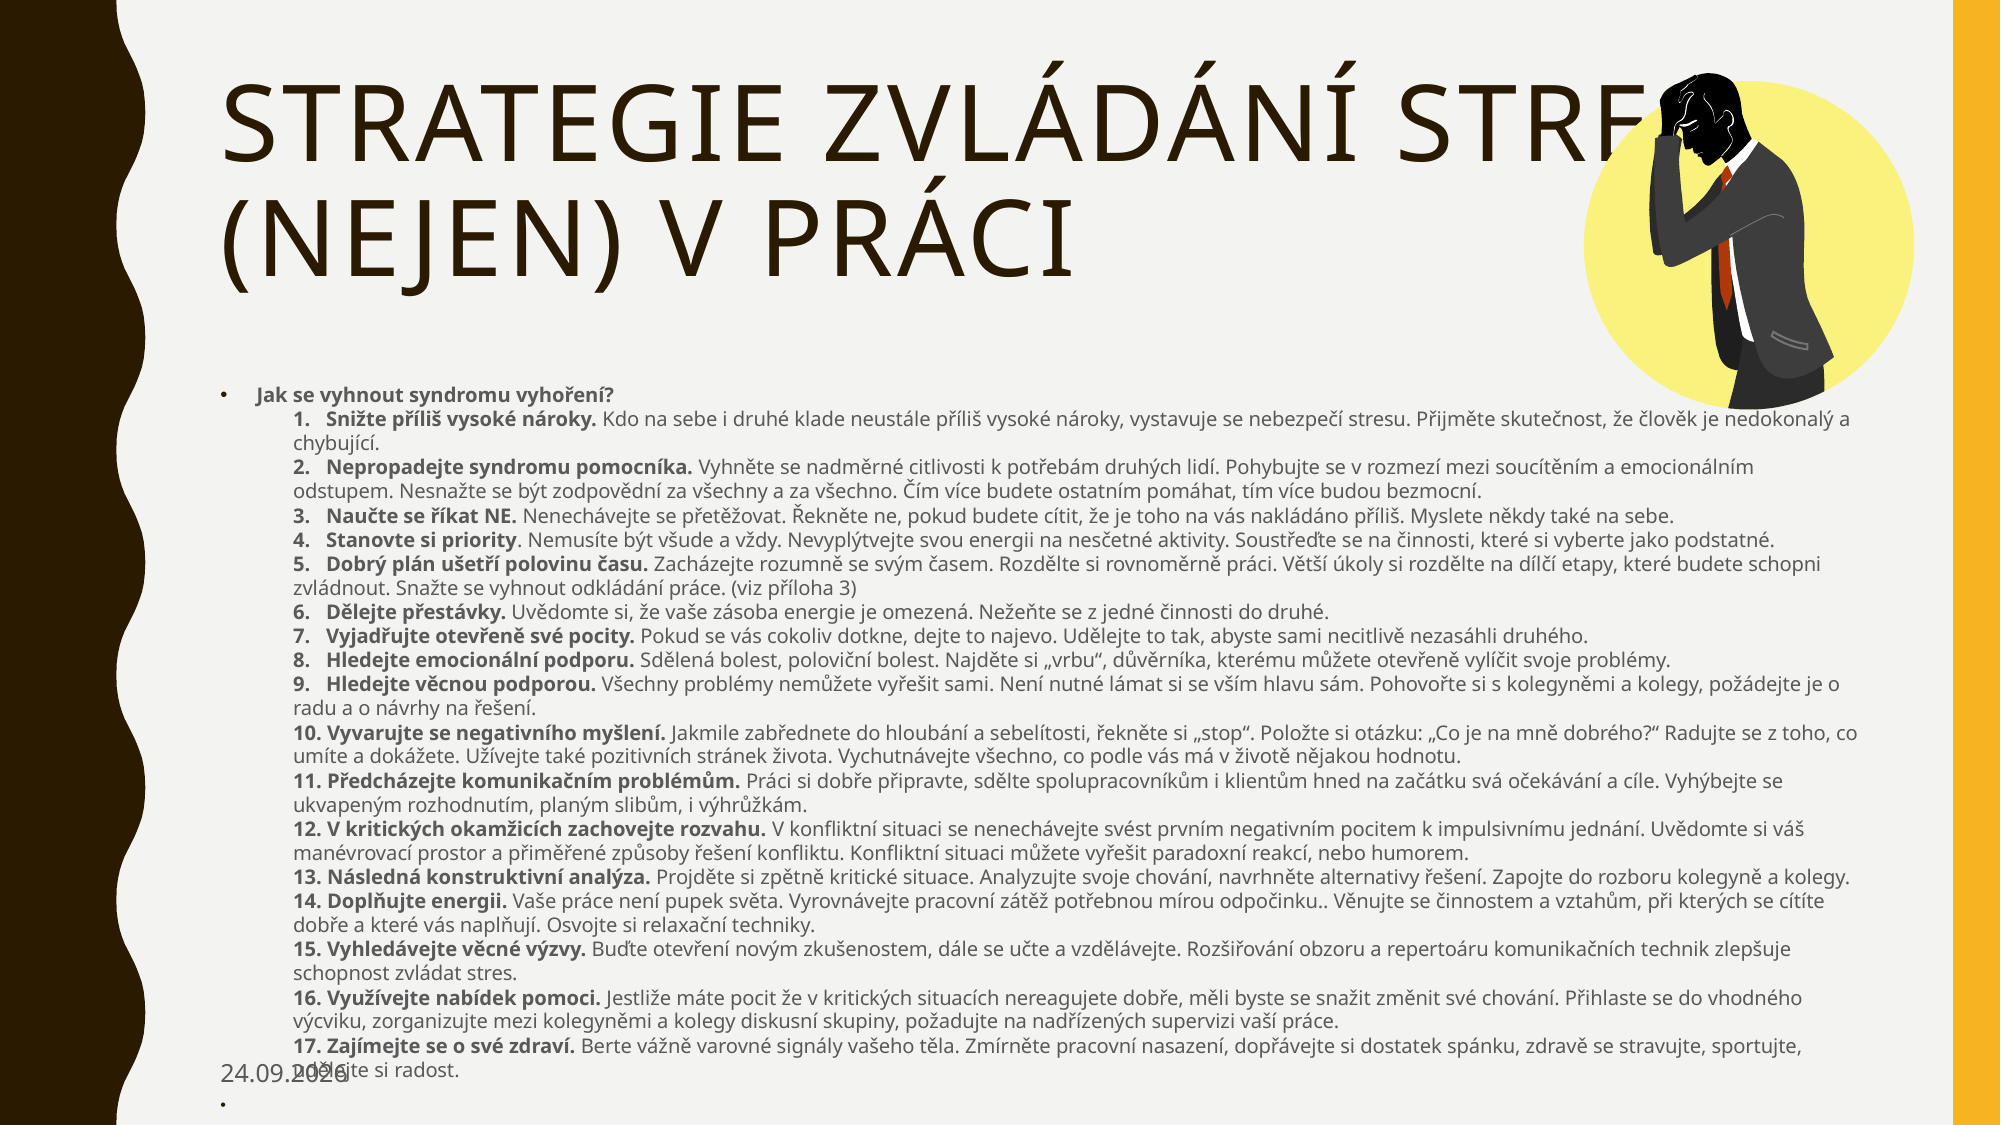

# Strategie zvládání stresu (nejen) v práci
Jak se vyhnout syndromu vyhoření?
1.   Snižte příliš vysoké nároky. Kdo na sebe i druhé klade neustále příliš vysoké nároky, vystavuje se nebezpečí stresu. Přijměte skutečnost, že člověk je nedokonalý a chybující.
2.   Nepropadejte syndromu pomocníka. Vyhněte se nadměrné citlivosti k potřebám druhých lidí. Pohybujte se v rozmezí mezi soucítěním a emocionálním odstupem. Nesnažte se být zodpovědní za všechny a za všechno. Čím více budete ostatním pomáhat, tím více budou bezmocní.
3.   Naučte se říkat NE. Nenechávejte se přetěžovat. Řekněte ne, pokud budete cítit, že je toho na vás nakládáno příliš. Myslete někdy také na sebe.
4.   Stanovte si priority. Nemusíte být všude a vždy. Nevyplýtvejte svou energii na nesčetné aktivity. Soustřeďte se na činnosti, které si vyberte jako podstatné.
5.   Dobrý plán ušetří polovinu času. Zacházejte rozumně se svým časem. Rozdělte si rovnoměrně práci. Větší úkoly si rozdělte na dílčí etapy, které budete schopni zvládnout. Snažte se vyhnout odkládání práce. (viz příloha 3)
6.   Dělejte přestávky. Uvědomte si, že vaše zásoba energie je omezená. Nežeňte se z jedné činnosti do druhé.
7.   Vyjadřujte otevřeně své pocity. Pokud se vás cokoliv dotkne, dejte to najevo. Udělejte to tak, abyste sami necitlivě nezasáhli druhého.
8.   Hledejte emocionální podporu. Sdělená bolest, poloviční bolest. Najděte si „vrbu“, důvěrníka, kterému můžete otevřeně vylíčit svoje problémy.
9.   Hledejte věcnou podporou. Všechny problémy nemůžete vyřešit sami. Není nutné lámat si se vším hlavu sám. Pohovořte si s kolegyněmi a kolegy, požádejte je o radu a o návrhy na řešení.
10. Vyvarujte se negativního myšlení. Jakmile zabřednete do hloubání a sebelítosti, řekněte si „stop“. Položte si otázku: „Co je na mně dobrého?“ Radujte se z toho, co umíte a dokážete. Užívejte také pozitivních stránek života. Vychutnávejte všechno, co podle vás má v životě nějakou hodnotu.
11. Předcházejte komunikačním problémům. Práci si dobře připravte, sdělte spolupracovníkům i klientům hned na začátku svá očekávání a cíle. Vyhýbejte se ukvapeným rozhodnutím, planým slibům, i výhrůžkám.
12. V kritických okamžicích zachovejte rozvahu. V konfliktní situaci se nenechávejte svést prvním negativním pocitem k impulsivnímu jednání. Uvědomte si váš manévrovací prostor a přiměřené způsoby řešení konfliktu. Konfliktní situaci můžete vyřešit paradoxní reakcí, nebo humorem.
13. Následná konstruktivní analýza. Projděte si zpětně kritické situace. Analyzujte svoje chování, navrhněte alternativy řešení. Zapojte do rozboru kolegyně a kolegy.
14. Doplňujte energii. Vaše práce není pupek světa. Vyrovnávejte pracovní zátěž potřebnou mírou odpočinku.. Věnujte se činnostem a vztahům, při kterých se cítíte dobře a které vás naplňují. Osvojte si relaxační techniky.
15. Vyhledávejte věcné výzvy. Buďte otevření novým zkušenostem, dále se učte a vzdělávejte. Rozšiřování obzoru a repertoáru komunikačních technik zlepšuje schopnost zvládat stres.
16. Využívejte nabídek pomoci. Jestliže máte pocit že v kritických situacích nereagujete dobře, měli byste se snažit změnit své chování. Přihlaste se do vhodného výcviku, zorganizujte mezi kolegyněmi a kolegy diskusní skupiny, požadujte na nadřízených supervizi vaší práce.
17. Zajímejte se o své zdraví. Berte vážně varovné signály vašeho těla. Zmírněte pracovní nasazení, dopřávejte si dostatek spánku, zdravě se stravujte, sportujte, udělejte si radost.